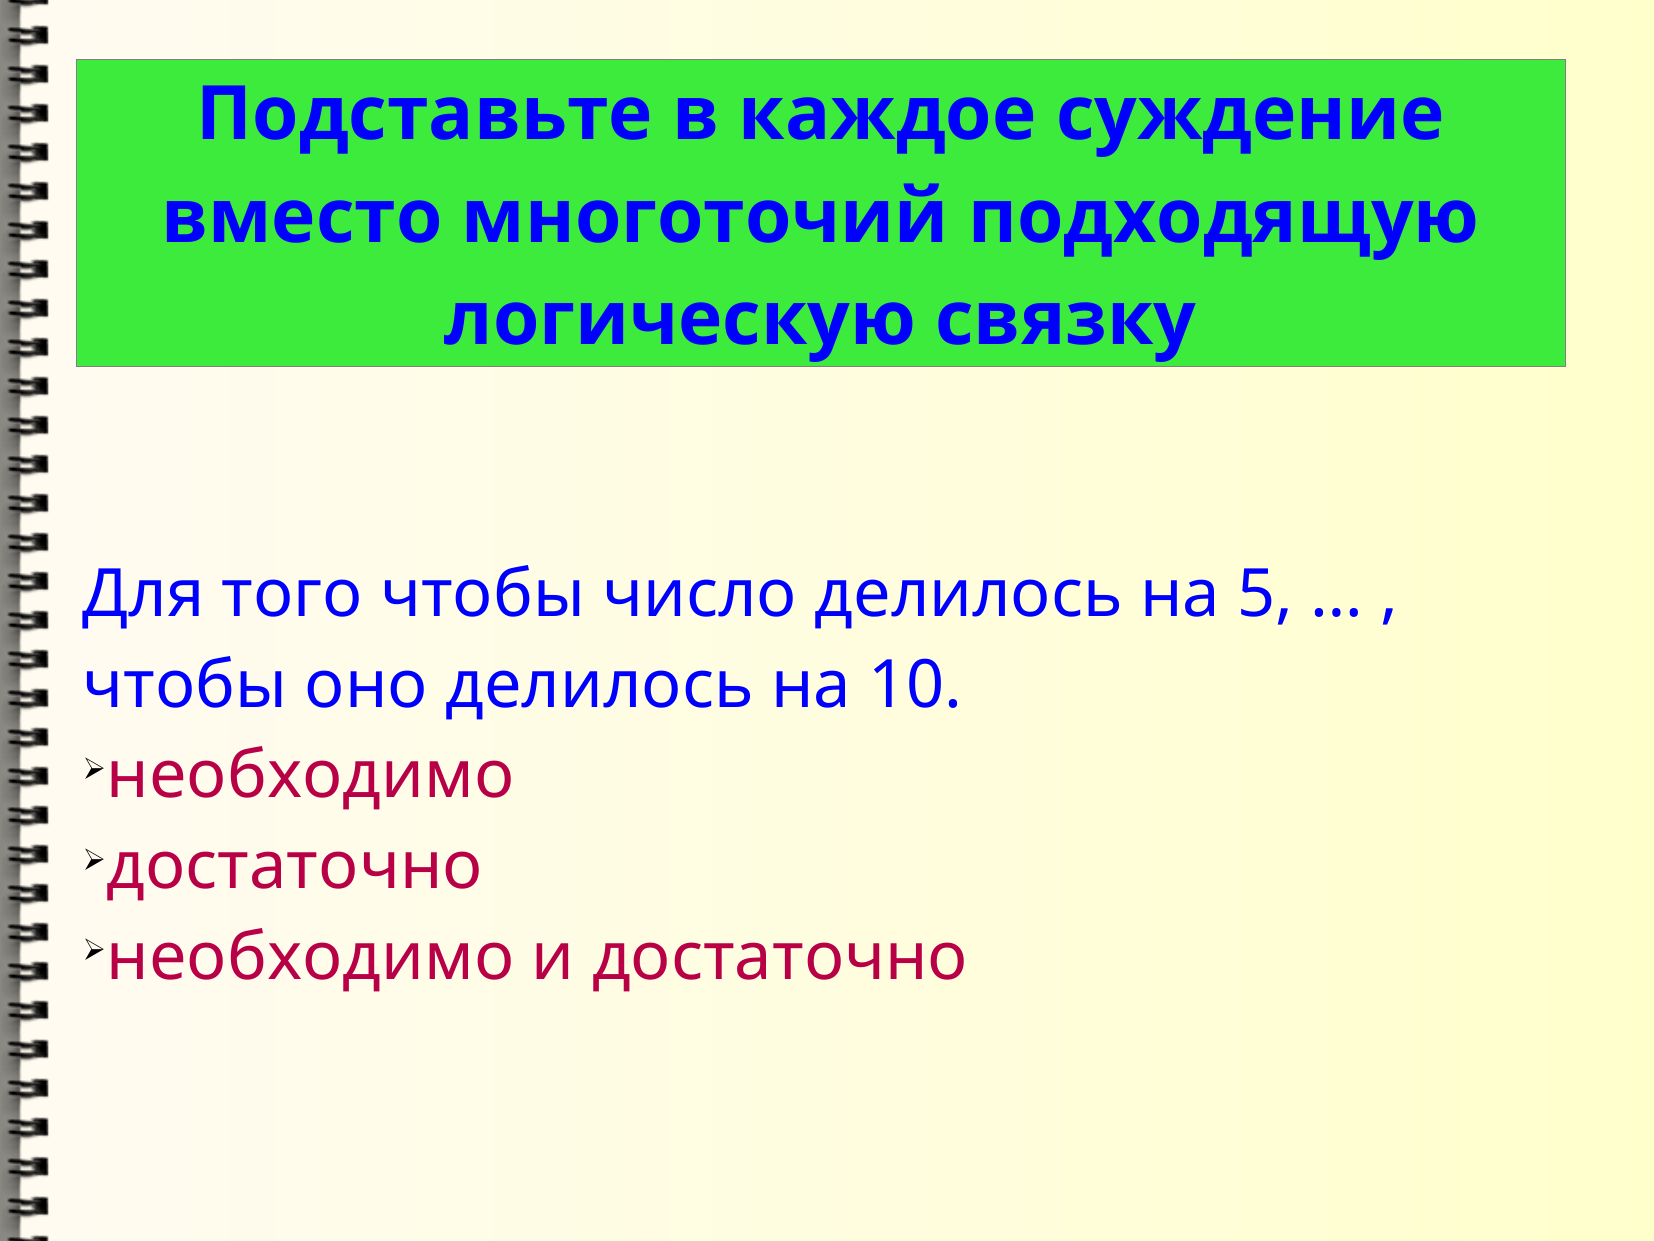

Подставьте в каждое суждение вместо многоточий подходящую логическую связку
# Для того чтобы число делилось на 5, … , чтобы оно делилось на 10.
необходимо
достаточно
необходимо и достаточно